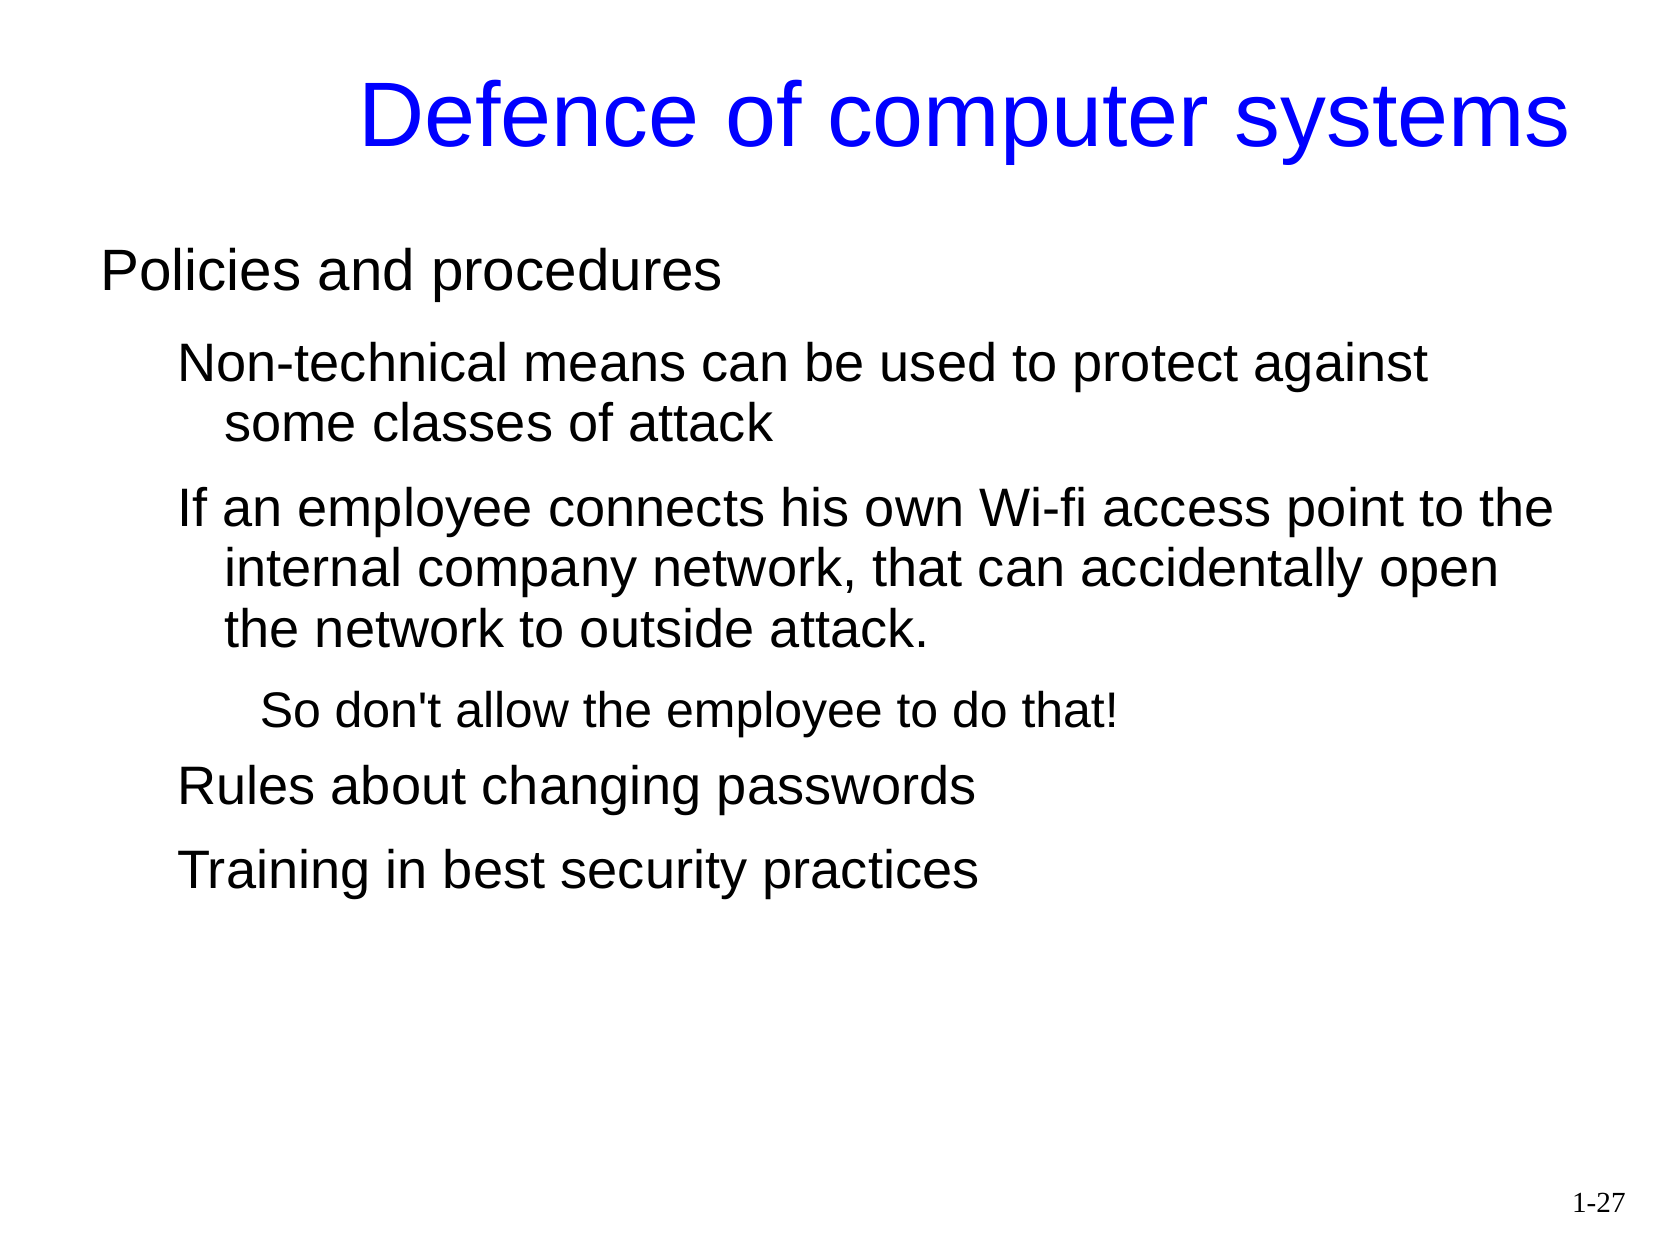

# Defence of computer systems
Policies and procedures
Non-technical means can be used to protect against some classes of attack
If an employee connects his own Wi-fi access point to the internal company network, that can accidentally open the network to outside attack.
So don't allow the employee to do that!
Rules about changing passwords
Training in best security practices